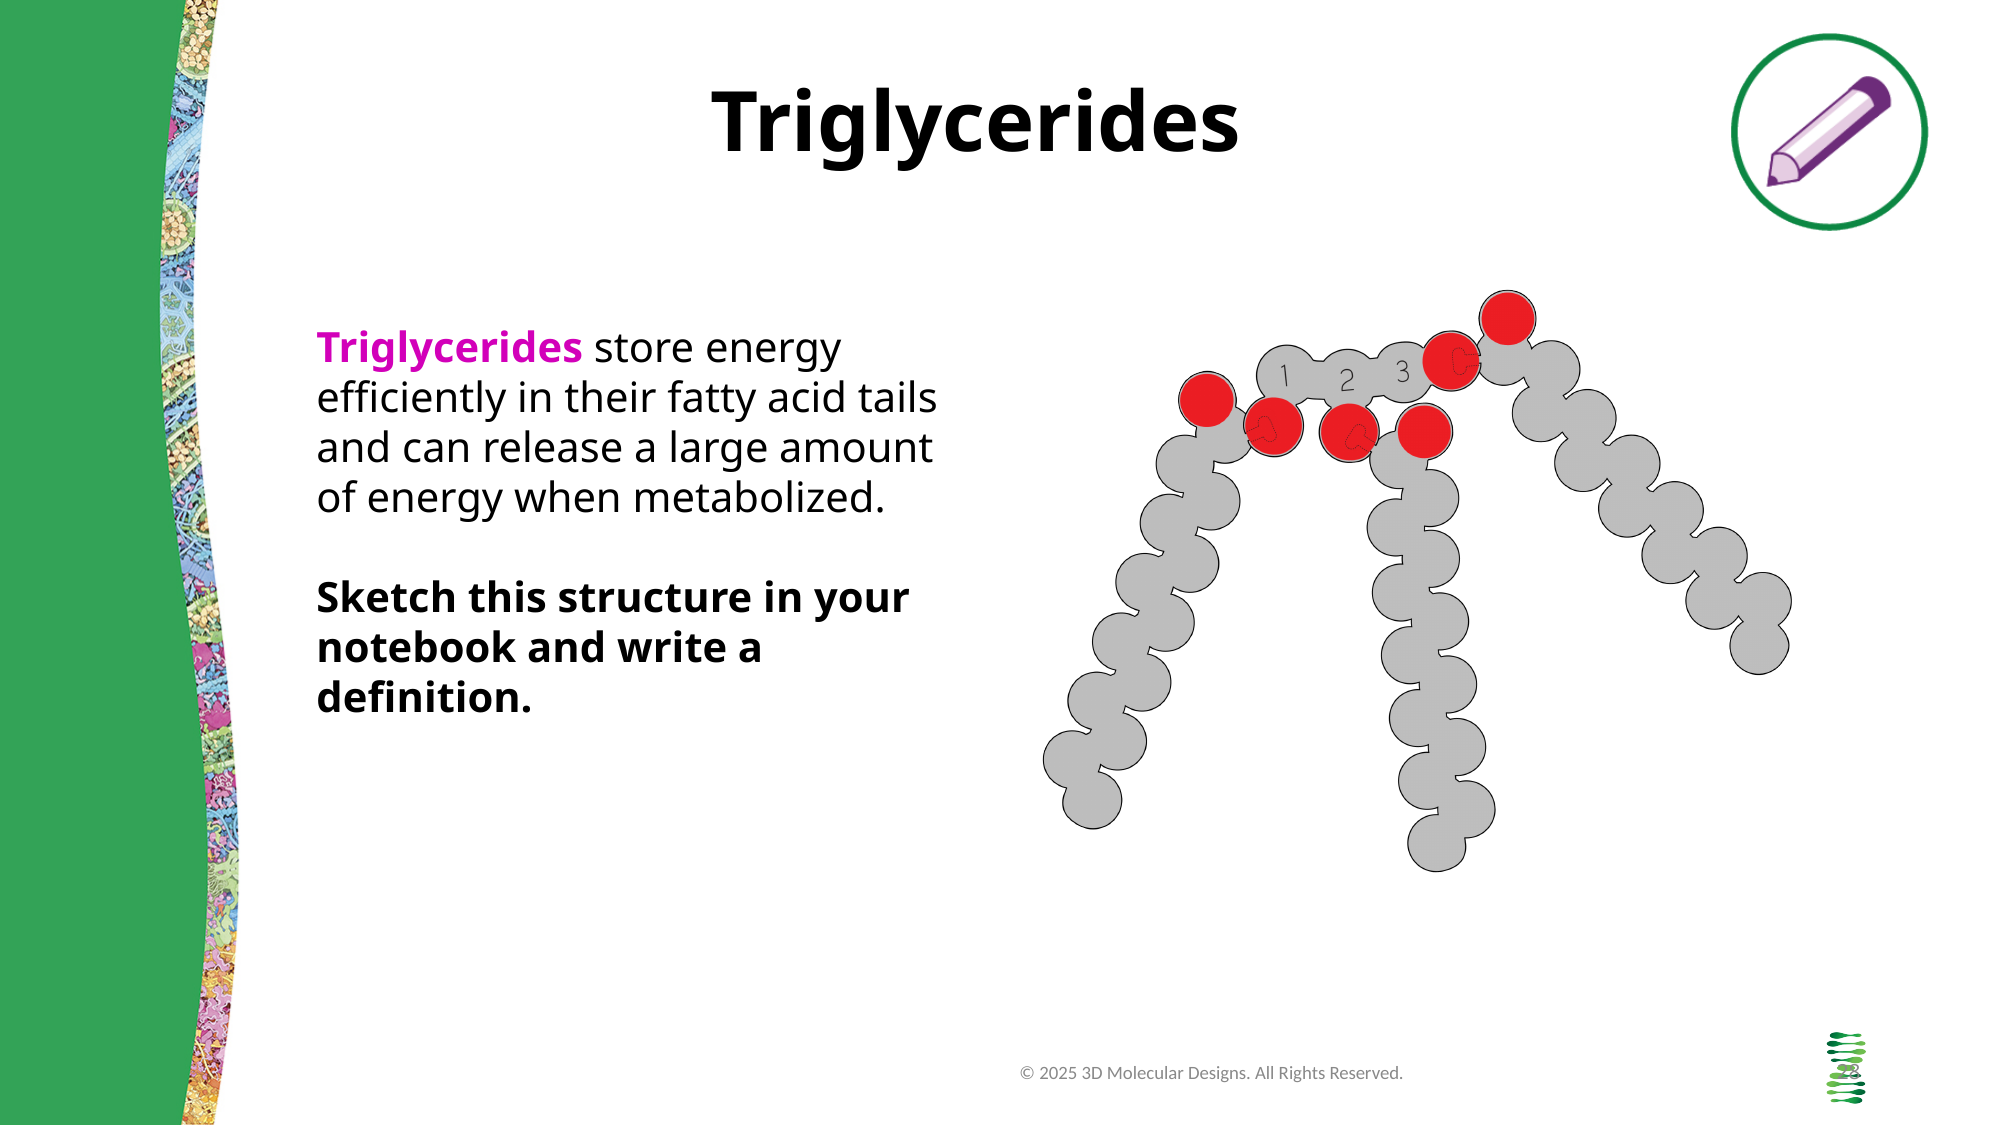

Triglycerides
Triglycerides store energy efficiently in their fatty acid tails and can release a large amount of energy when metabolized.
Sketch this structure in your notebook and write a definition.